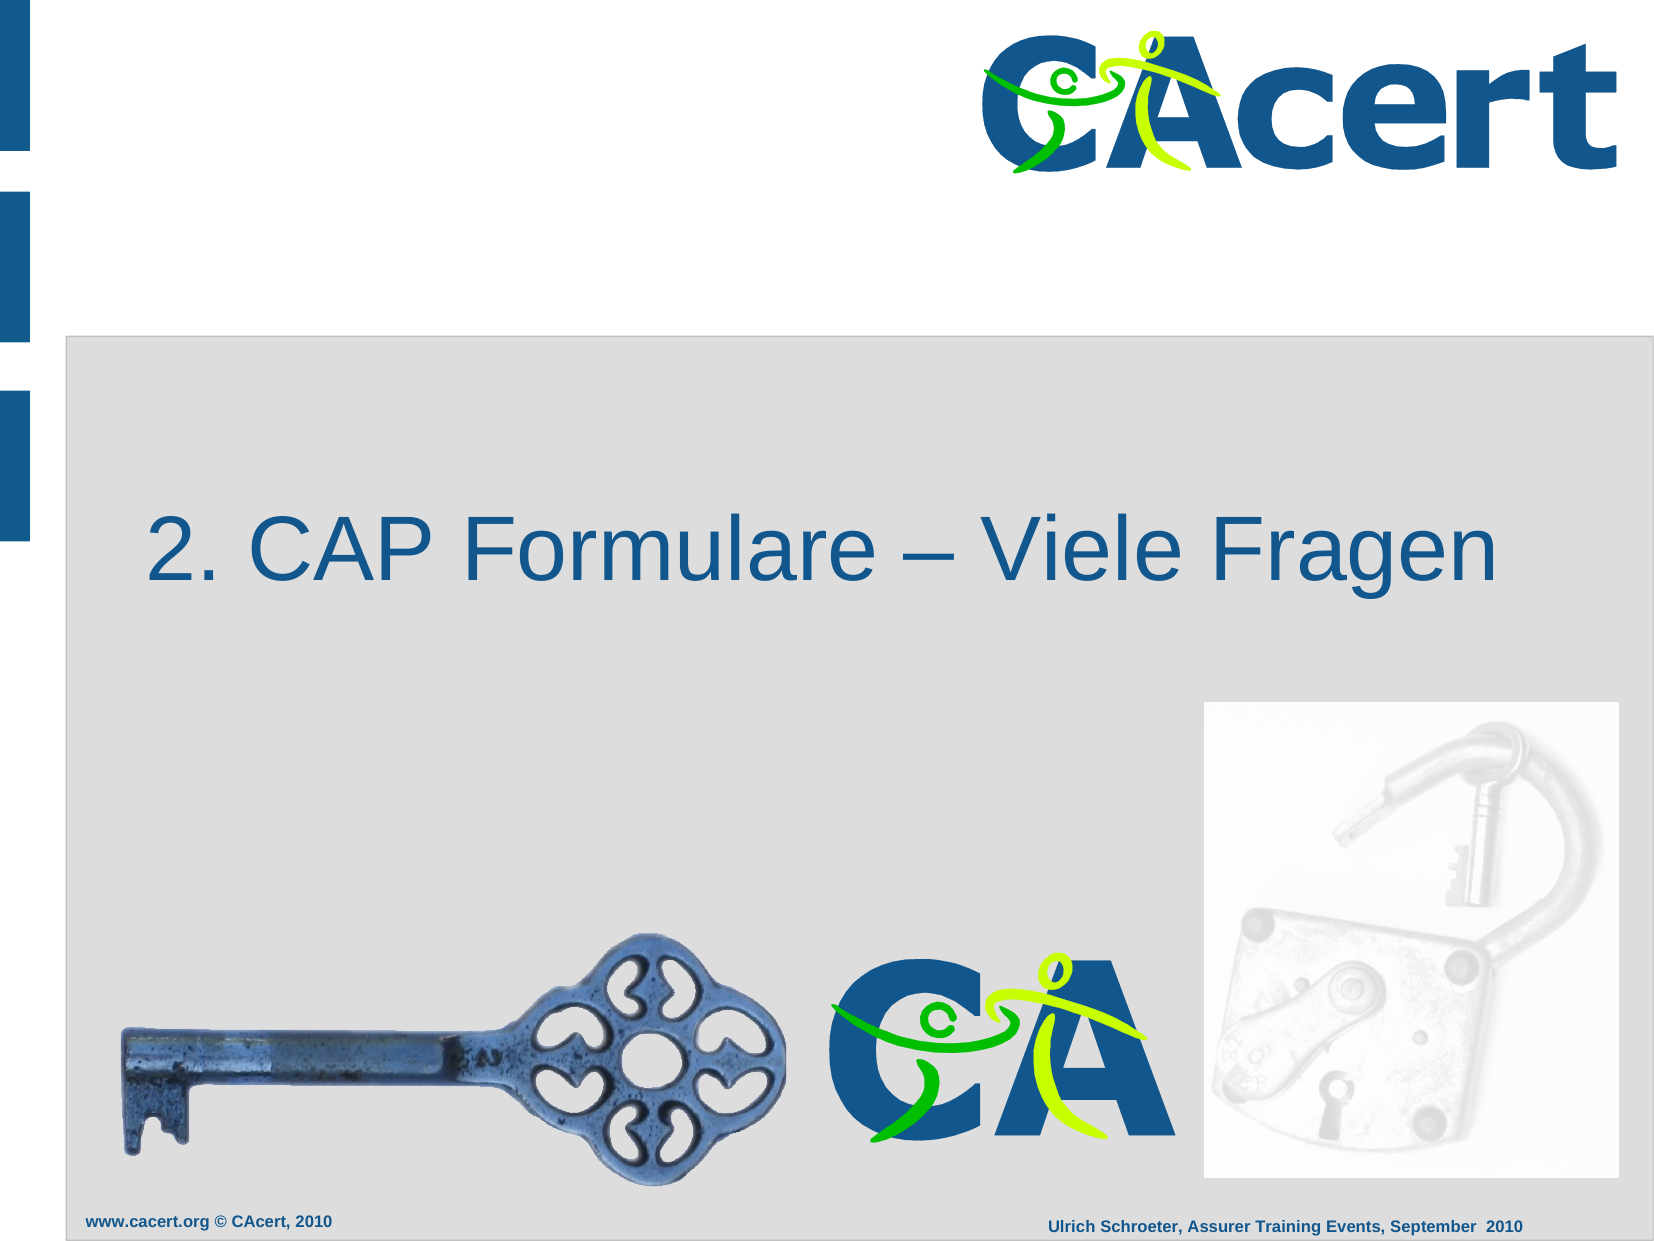

# 2. CAP Formulare – Viele Fragen